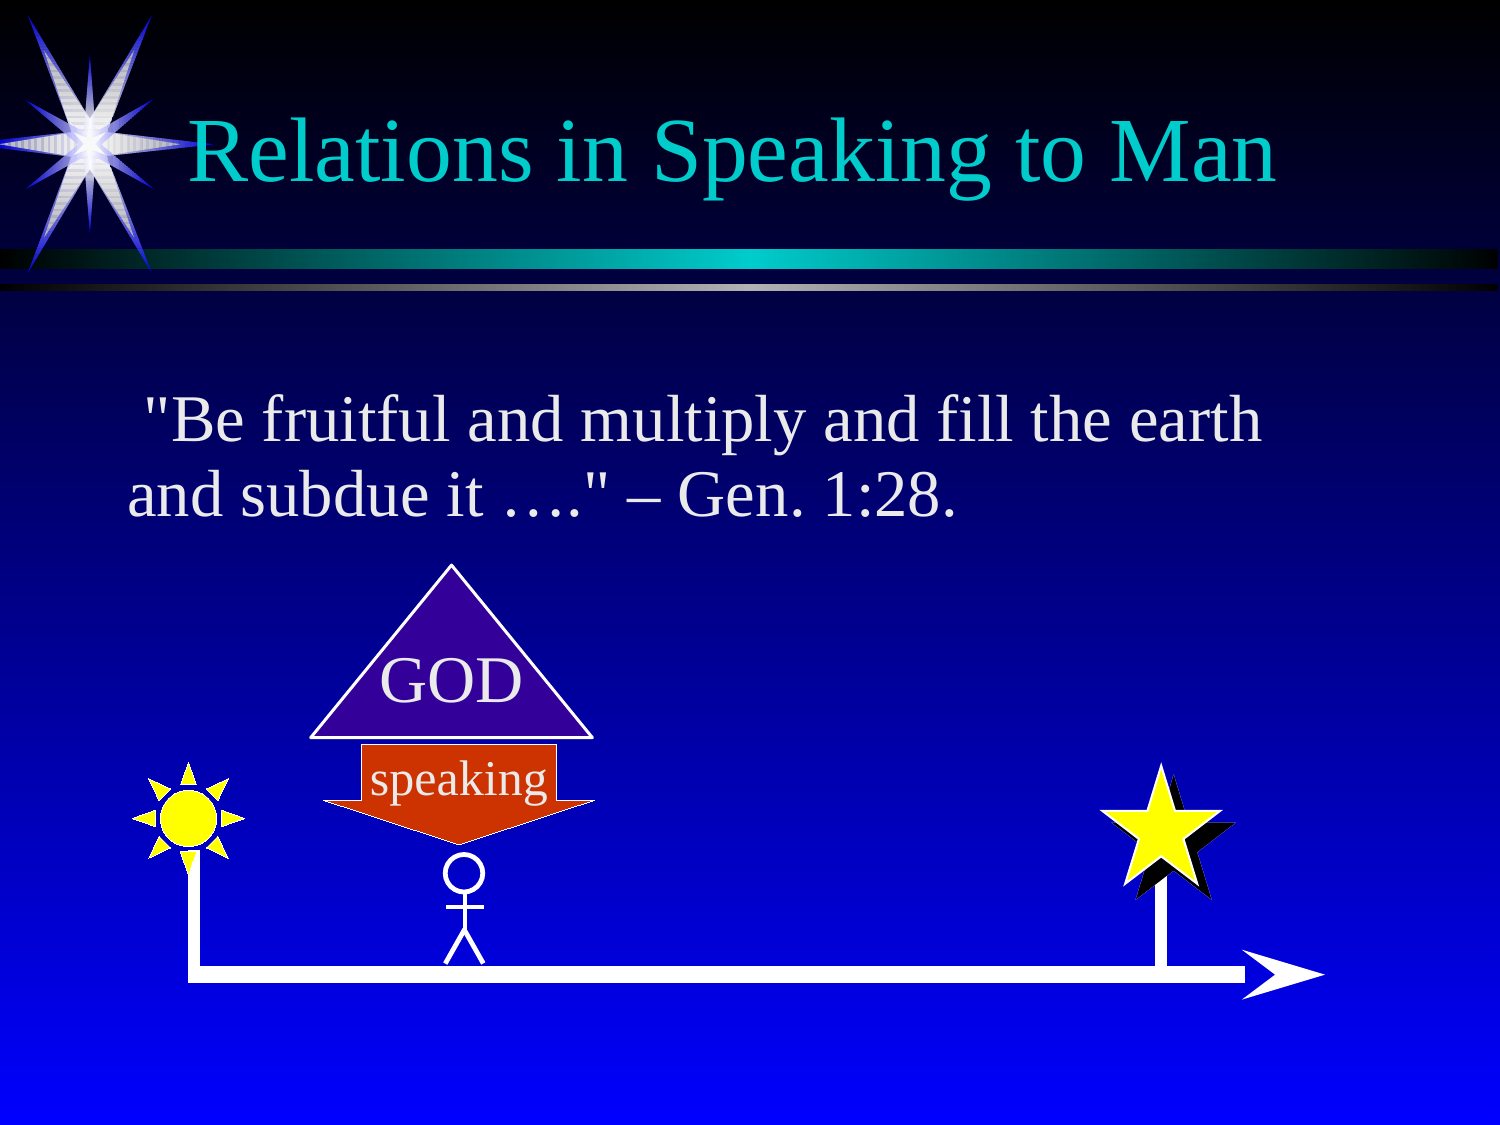

# Relations in Speaking to Man
 "Be fruitful and multiply and fill the earth and subdue it …." – Gen. 1:28.
GOD
speaking